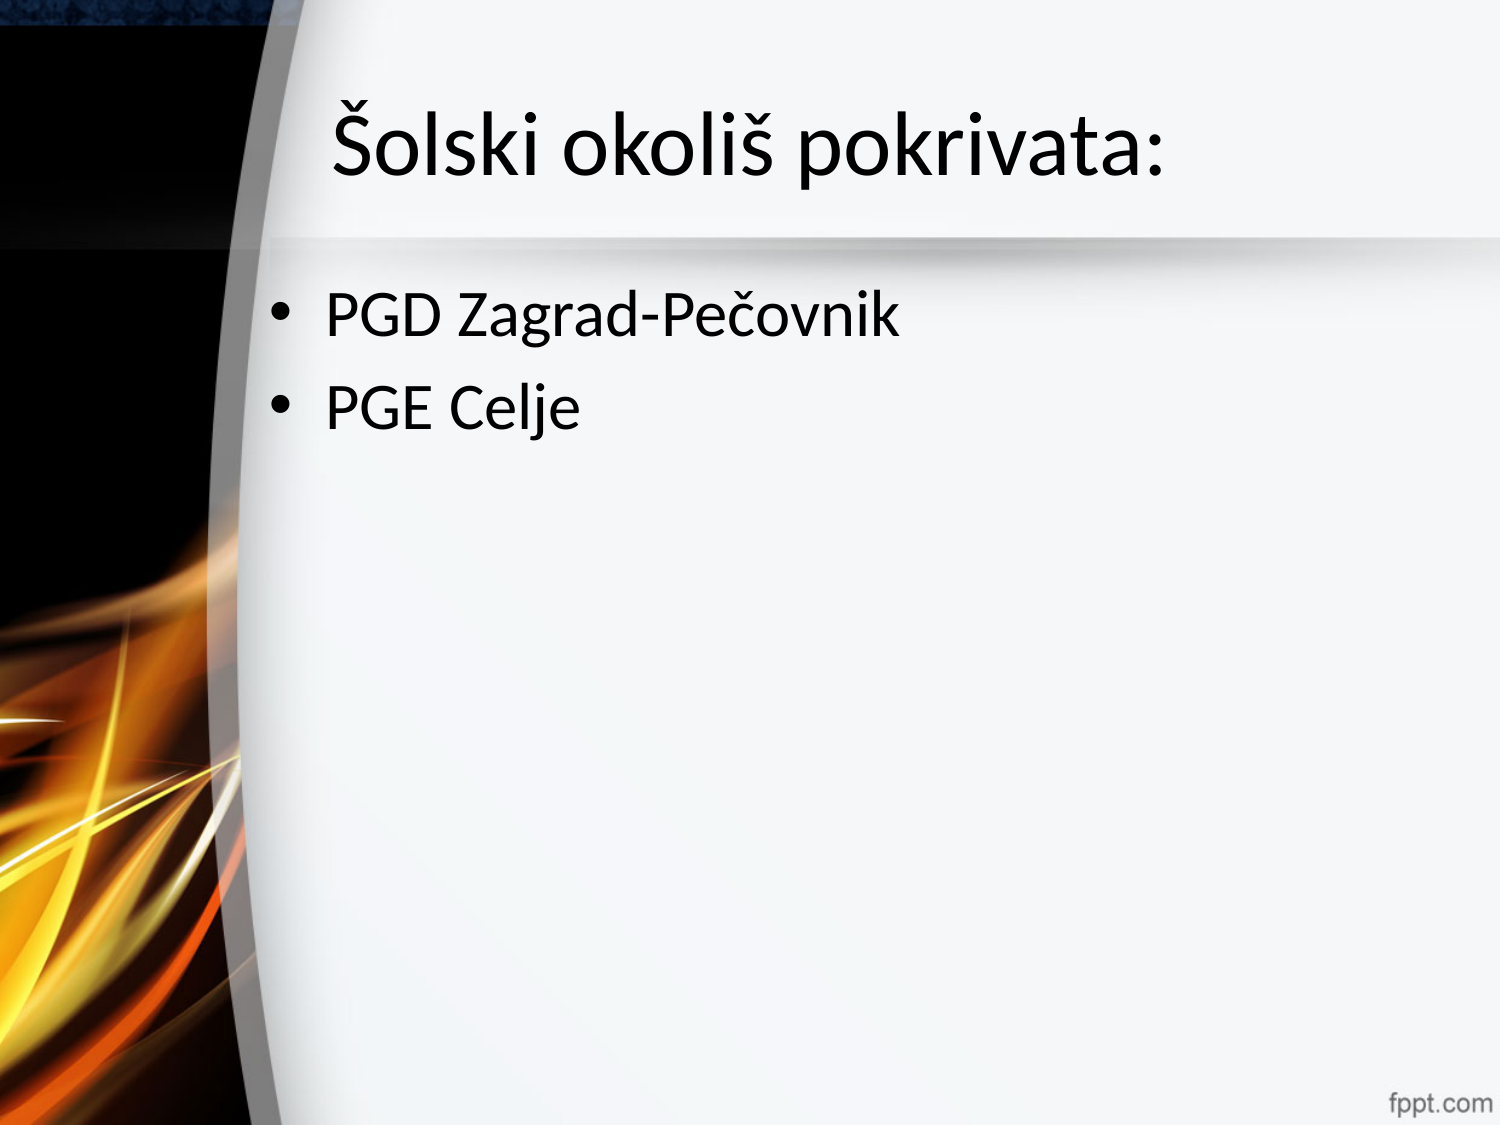

# Šolski okoliš pokrivata:
PGD Zagrad-Pečovnik
PGE Celje